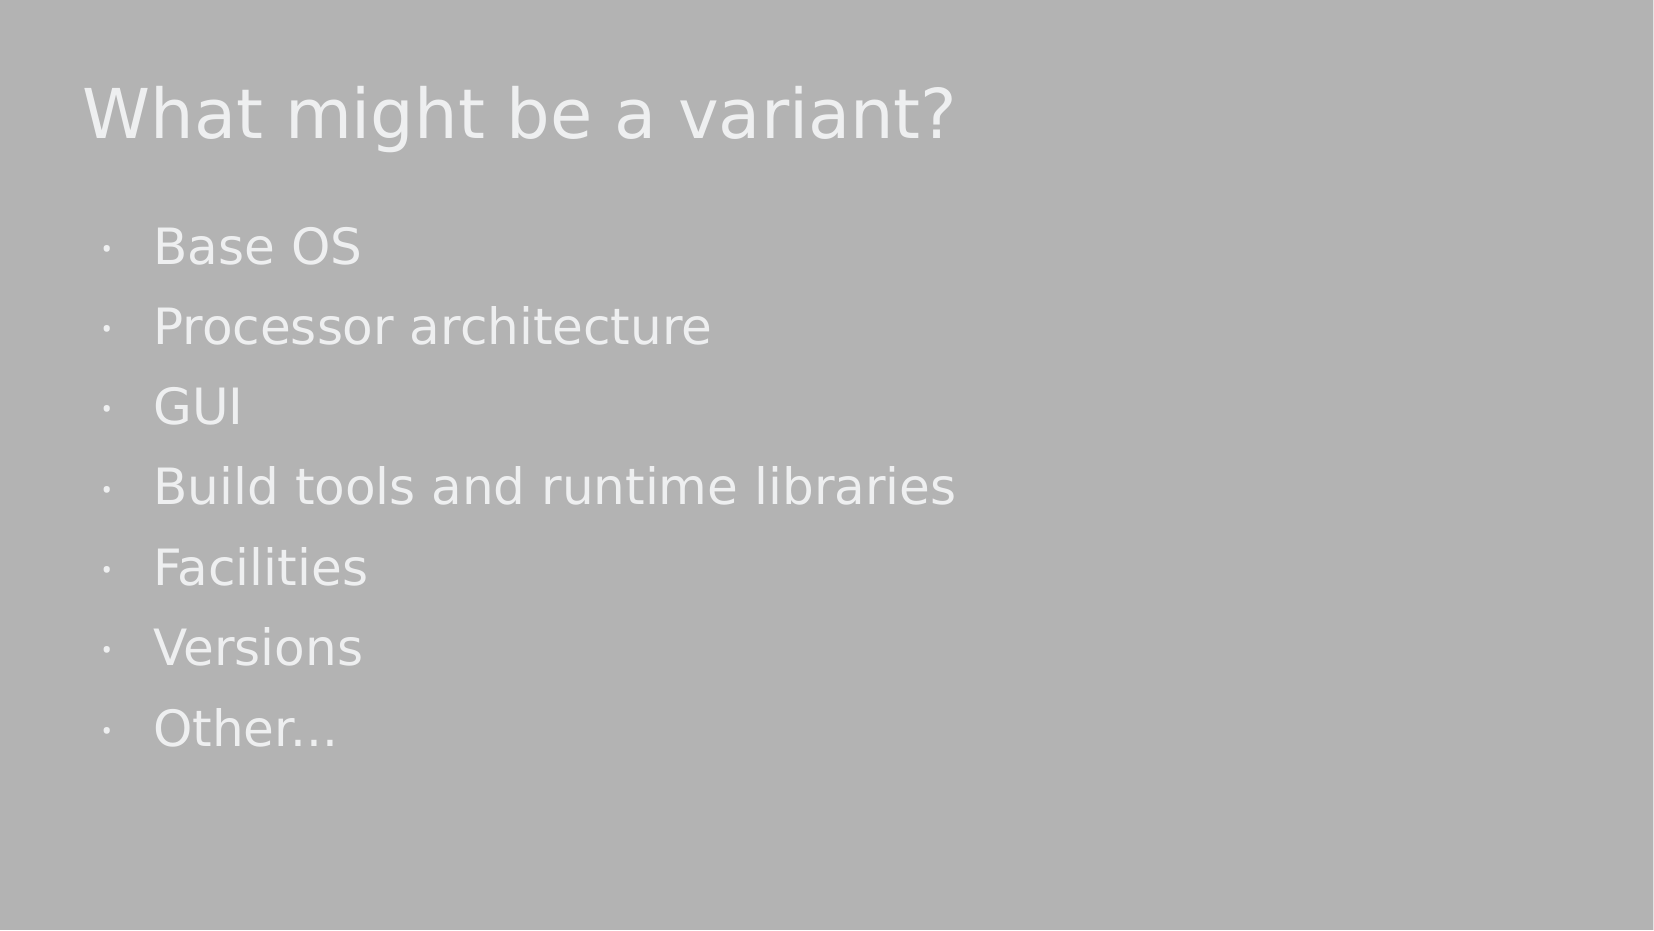

# What might be a variant?
Base OS
Processor architecture
GUI
Build tools and runtime libraries
Facilities
Versions
Other...